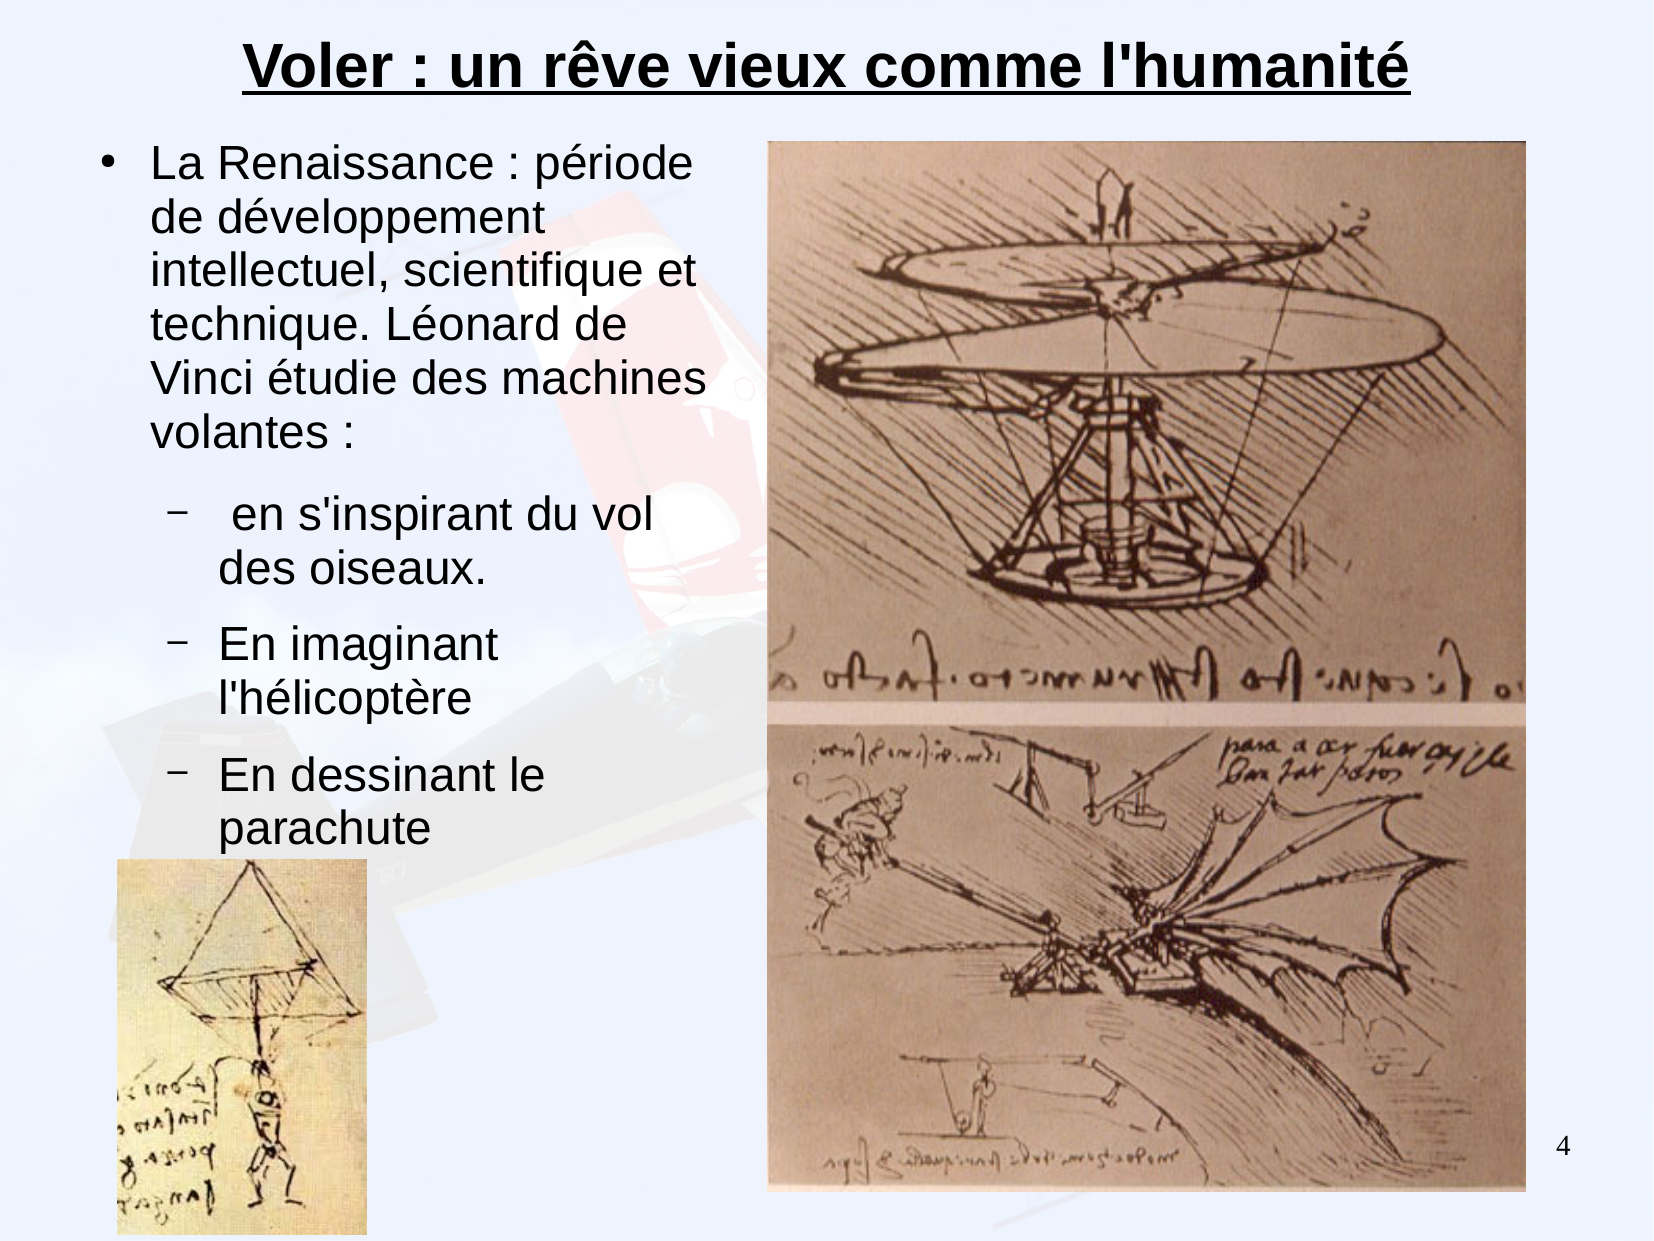

# Voler : un rêve vieux comme l'humanité
La Renaissance : période de développement intellectuel, scientifique et technique. Léonard de Vinci étudie des machines volantes :
 en s'inspirant du vol des oiseaux.
En imaginant l'hélicoptère
En dessinant le parachute
4